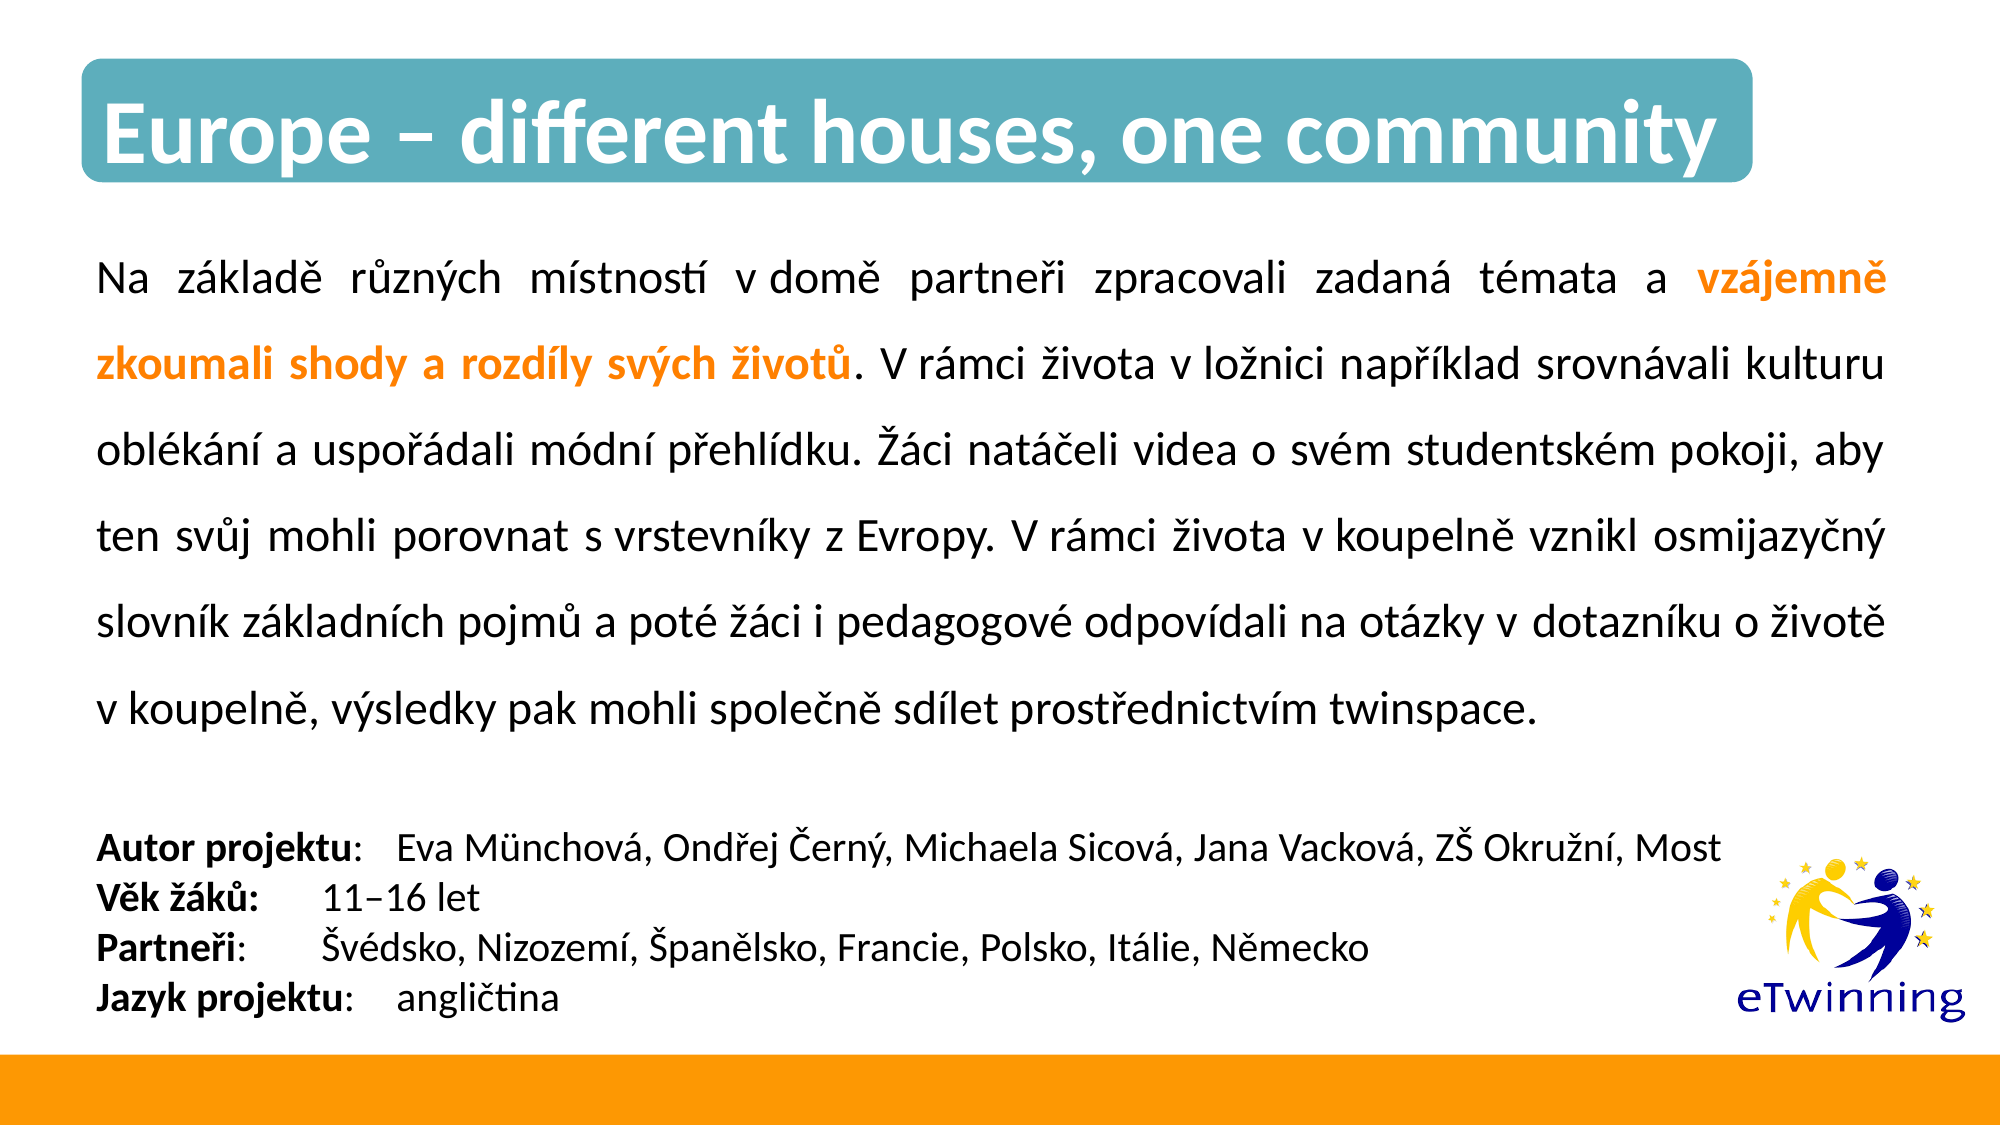

Europe – different houses, one community
Na základě různých místností v domě partneři zpracovali zadaná témata a vzájemně zkoumali shody a rozdíly svých životů. V rámci života v ložnici například srovnávali kulturu oblékání a uspořádali módní přehlídku. Žáci natáčeli videa o svém studentském pokoji, aby ten svůj mohli porovnat s vrstevníky z Evropy. V rámci života v koupelně vznikl osmijazyčný slovník základních pojmů a poté žáci i pedagogové odpovídali na otázky v dotazníku o životě v koupelně, výsledky pak mohli společně sdílet prostřednictvím twinspace.
Autor projektu: 	Eva Münchová, Ondřej Černý, Michaela Sicová, Jana Vacková, ZŠ Okružní, Most
Věk žáků:	11–16 let
Partneři:  	Švédsko, Nizozemí, Španělsko, Francie, Polsko, Itálie, Německo
Jazyk projektu:  	angličtina